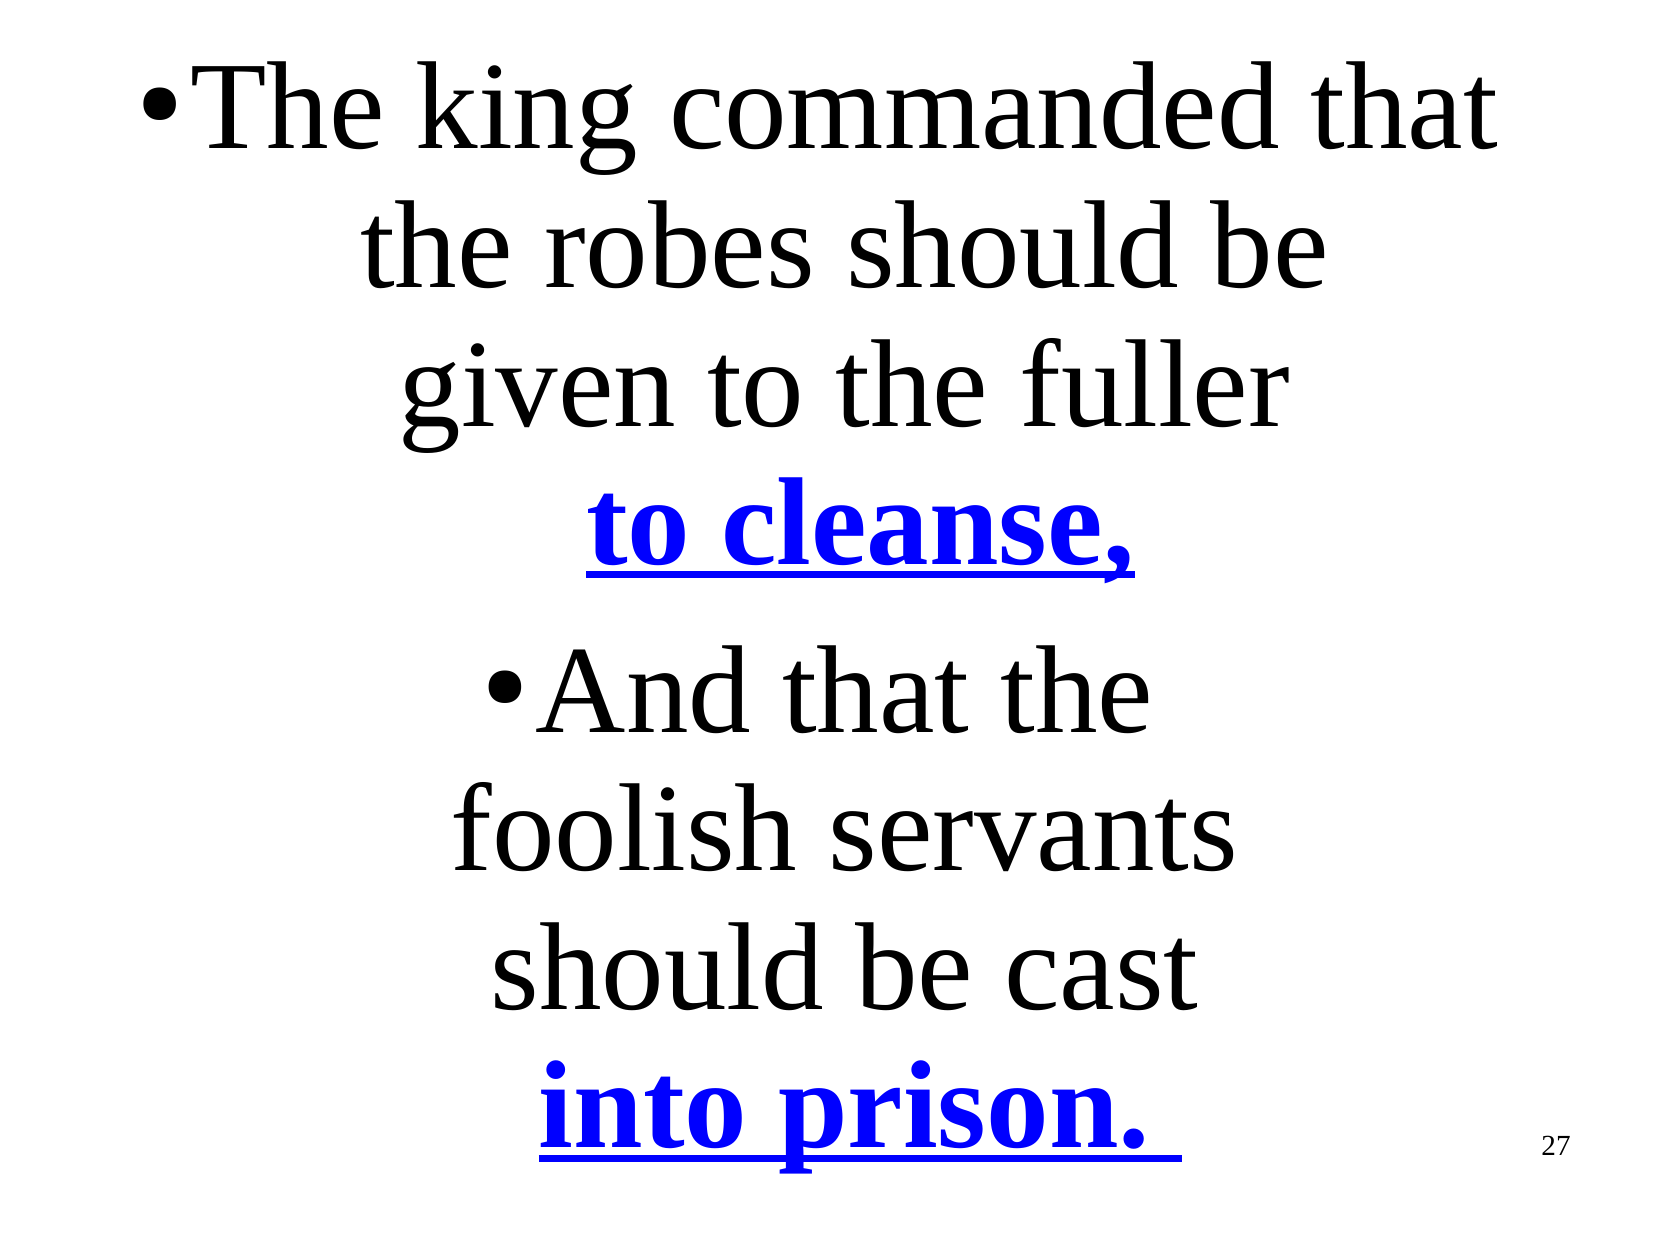

# The king commanded that the robes should be given to the fuller to cleanse,
And that the
foolish servants
should be cast
into prison.
27